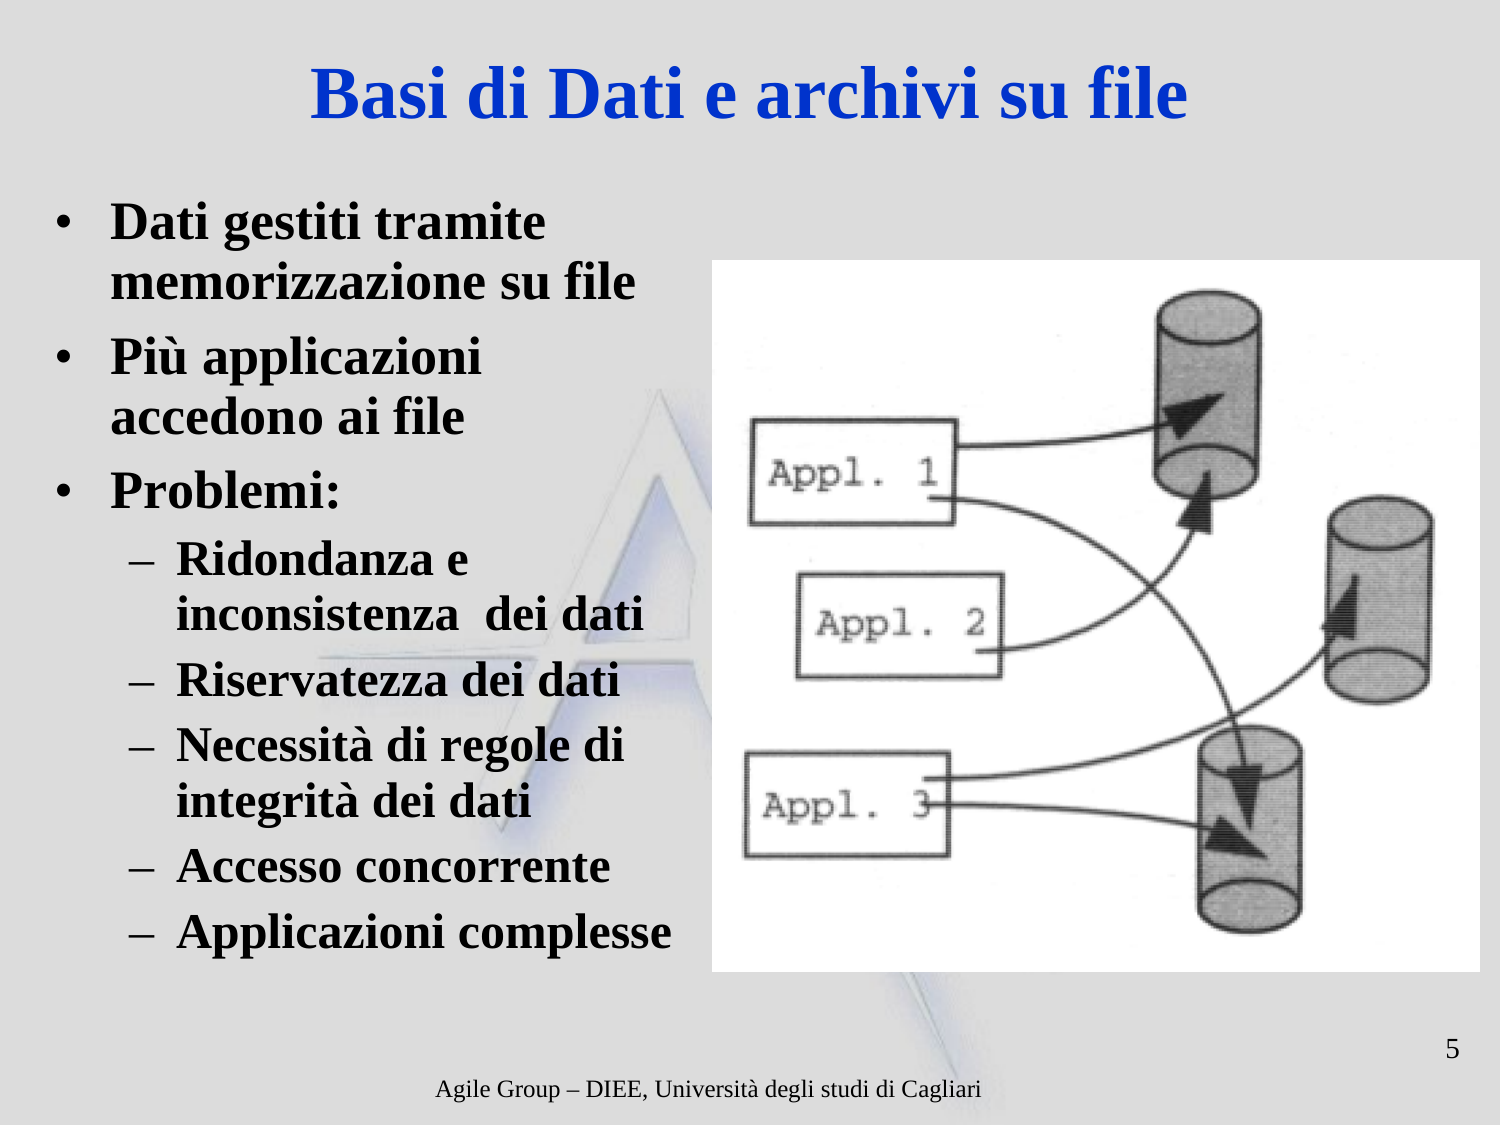

# Basi di Dati e archivi su file
Dati gestiti tramite memorizzazione su file
Più applicazioni accedono ai file
Problemi:
Ridondanza e inconsistenza dei dati
Riservatezza dei dati
Necessità di regole di integrità dei dati
Accesso concorrente
Applicazioni complesse
5